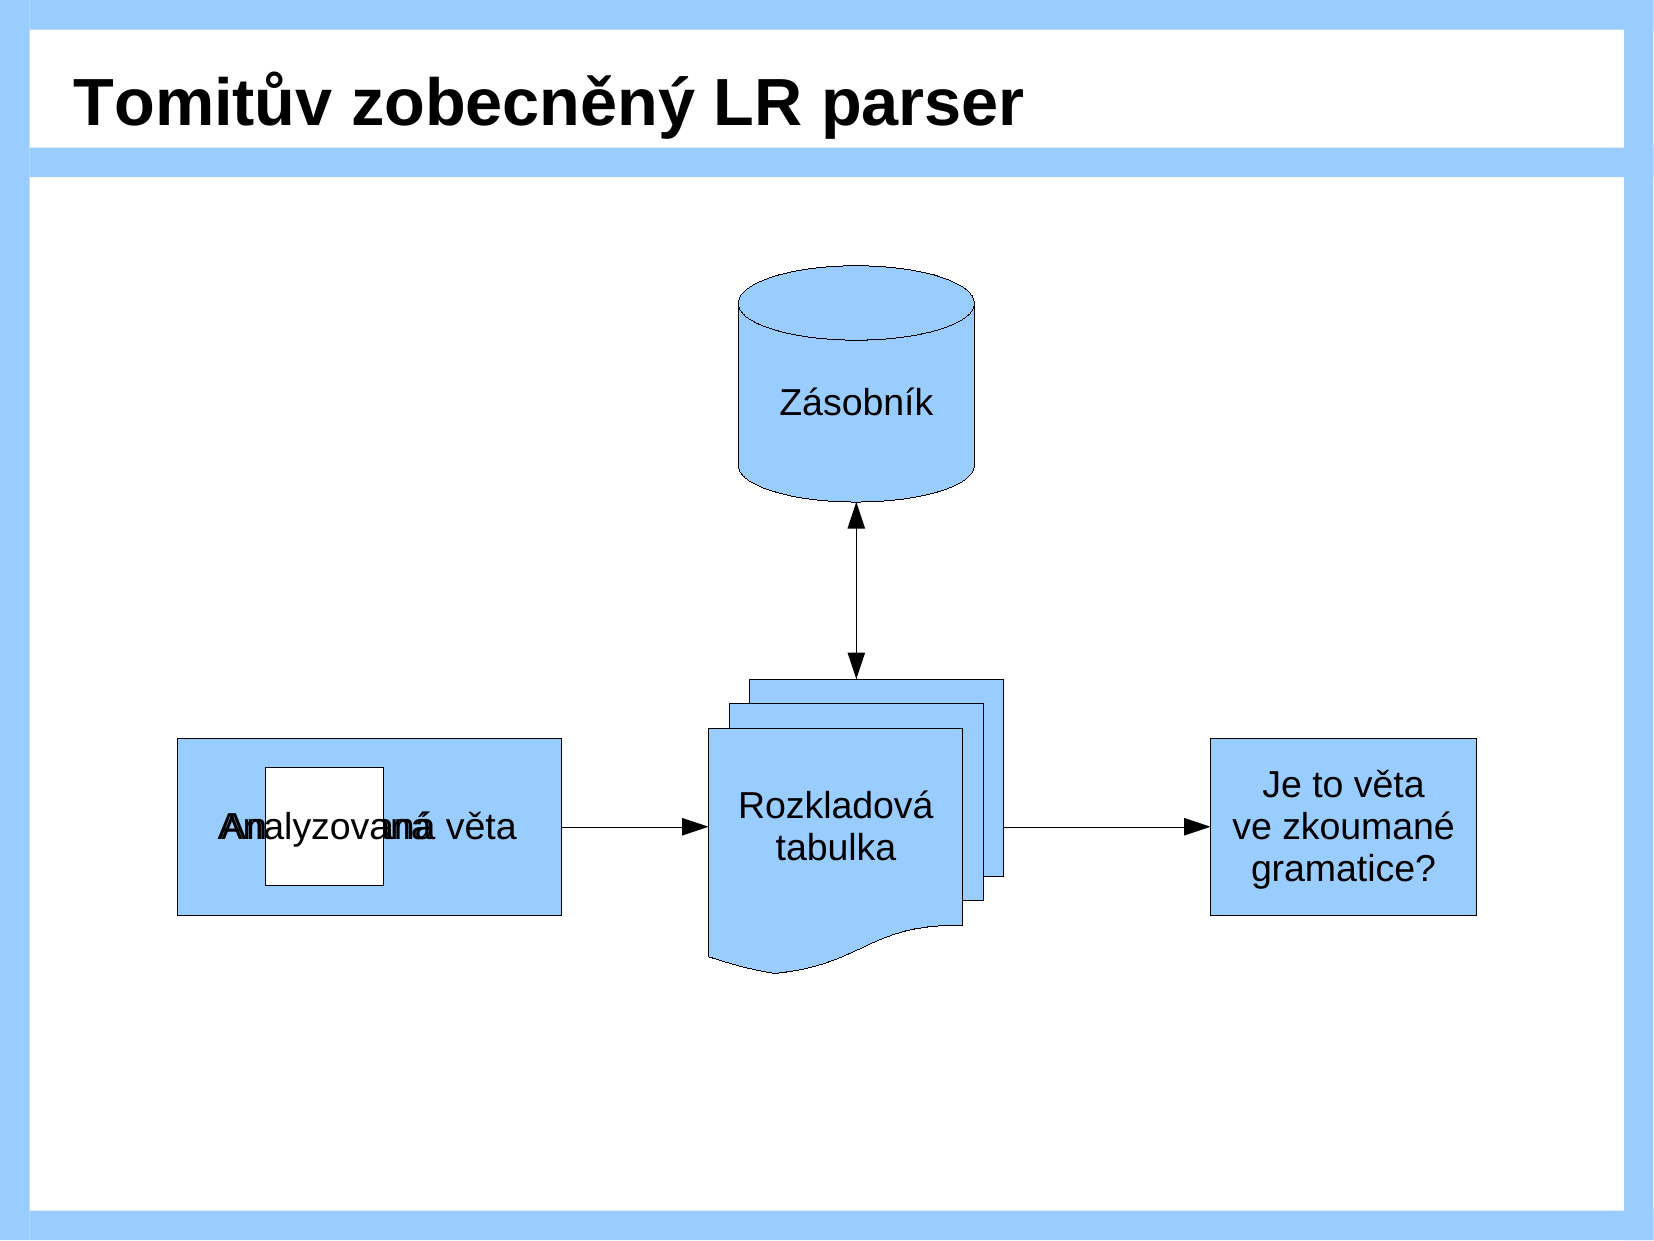

Tomitův zobecněný LR parser
Zásobník
Rozkladová
tabulka
Analyzovaná věta
Je to věta
ve zkoumané
gramatice?
Analyzovaná